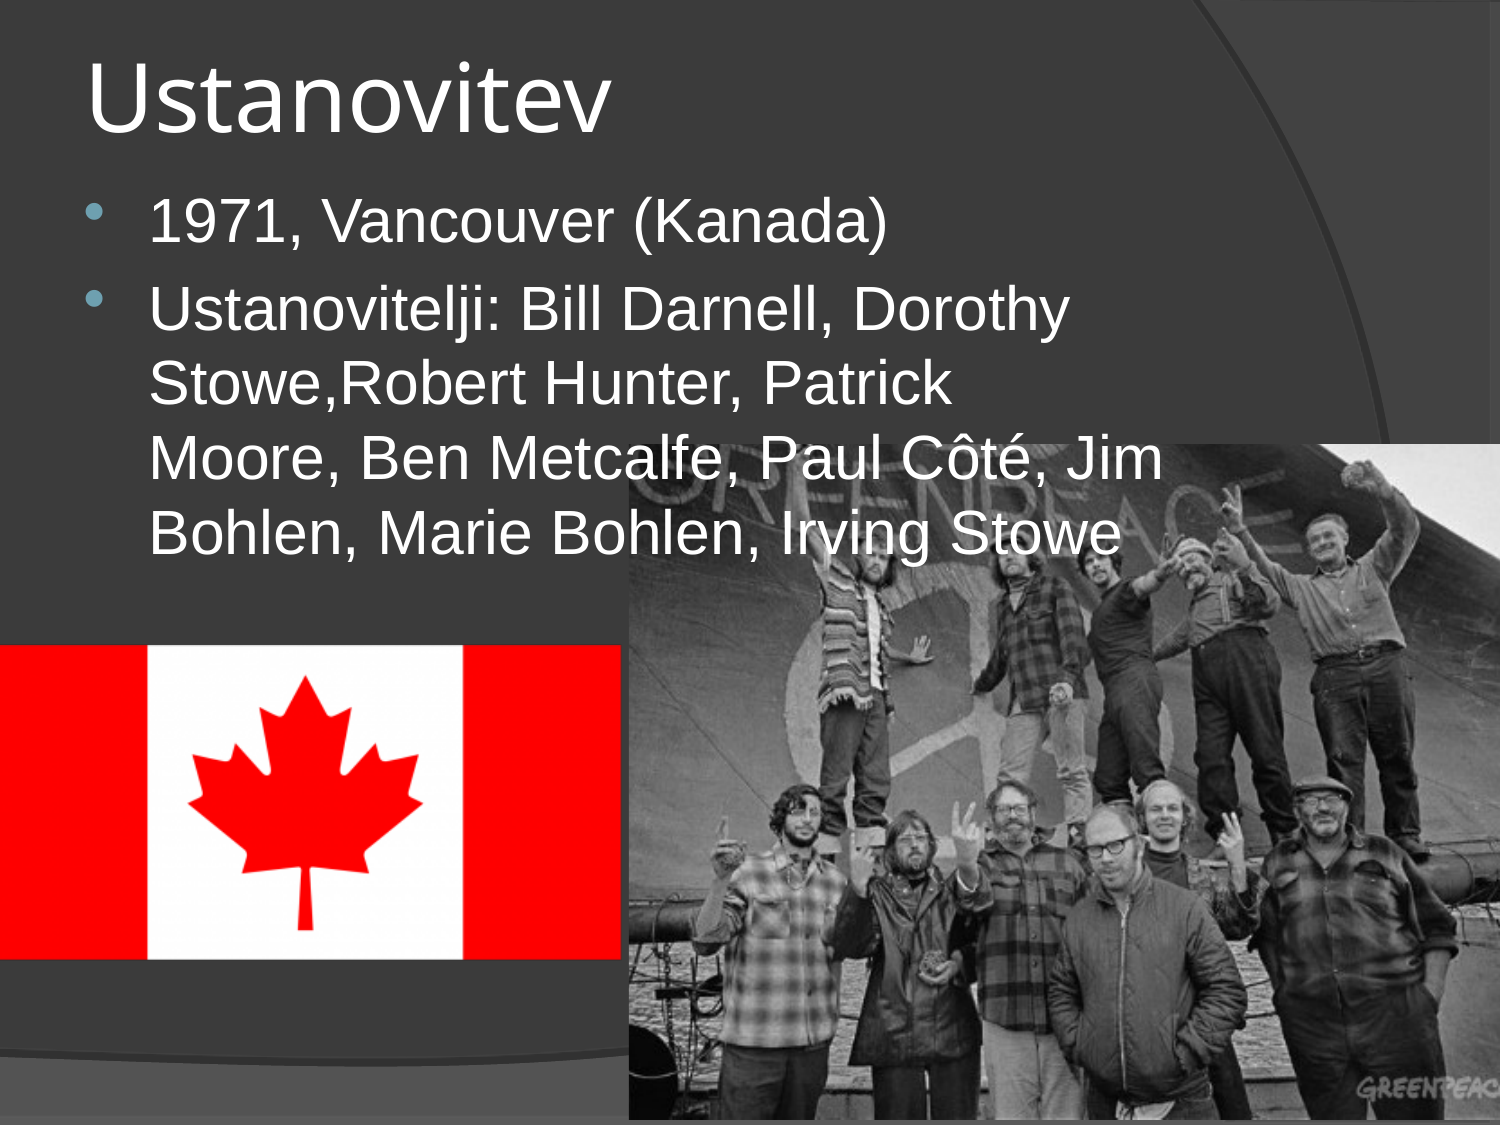

# Ustanovitev
1971, Vancouver (Kanada)
Ustanovitelji: Bill Darnell, Dorothy Stowe,Robert Hunter, Patrick Moore, Ben Metcalfe, Paul Côté, Jim Bohlen, Marie Bohlen, Irving Stowe